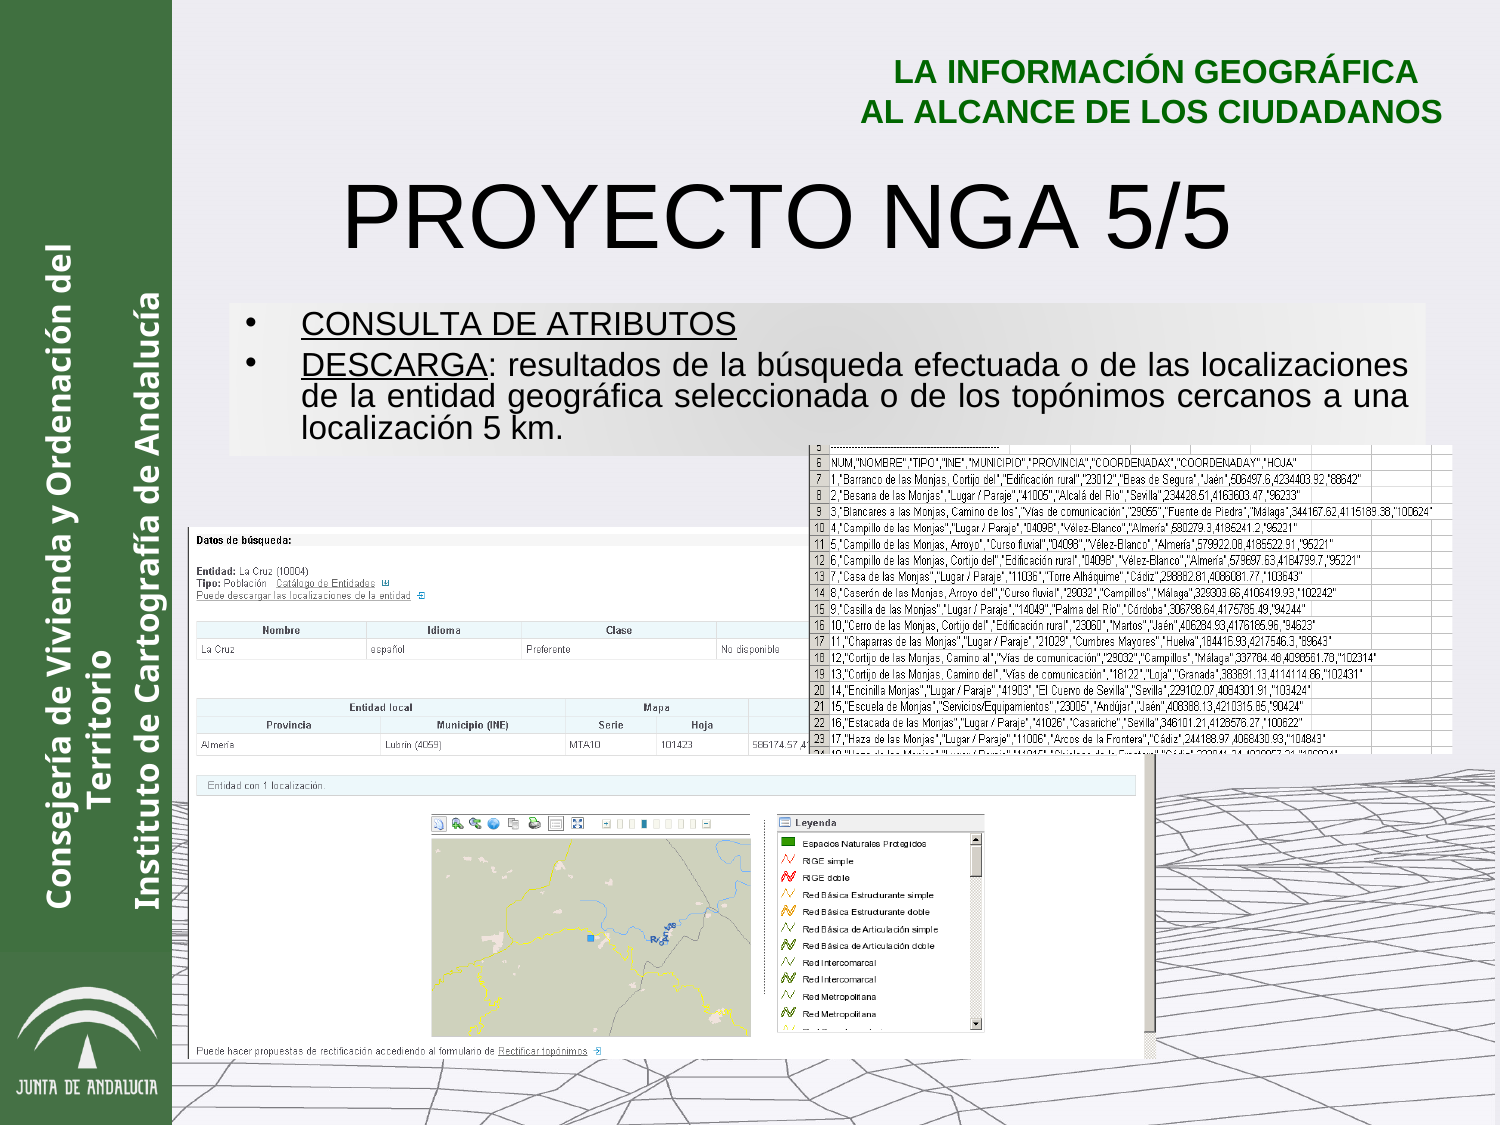

PROYECTO NGA 5/5
CONSULTA DE ATRIBUTOS
DESCARGA: resultados de la búsqueda efectuada o de las localizaciones de la entidad geográfica seleccionada o de los topónimos cercanos a una localización 5 km.